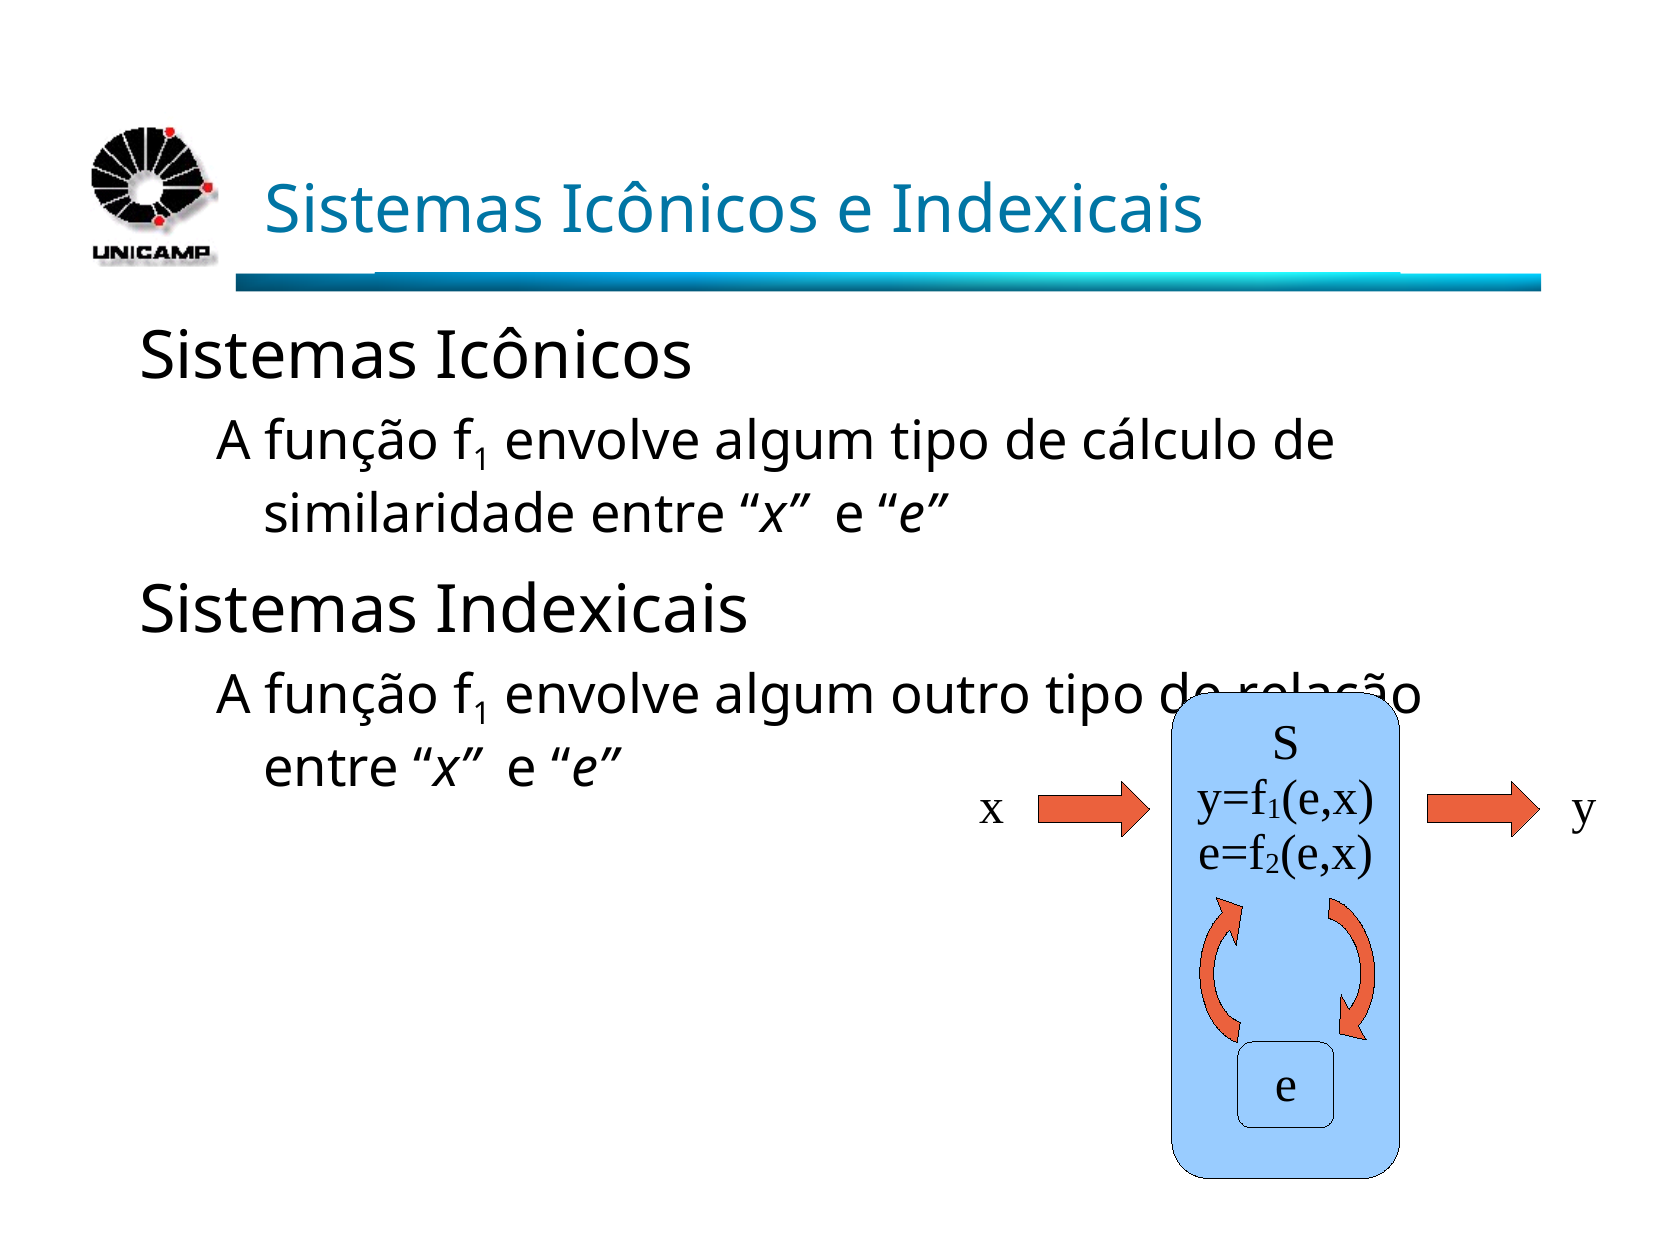

# Sistemas Icônicos e Indexicais
Sistemas Icônicos
A função f1 envolve algum tipo de cálculo de similaridade entre “x” e “e”
Sistemas Indexicais
A função f1 envolve algum outro tipo de relação entre “x” e “e”
S
y=f1(e,x)
e=f2(e,x)
x
y
e